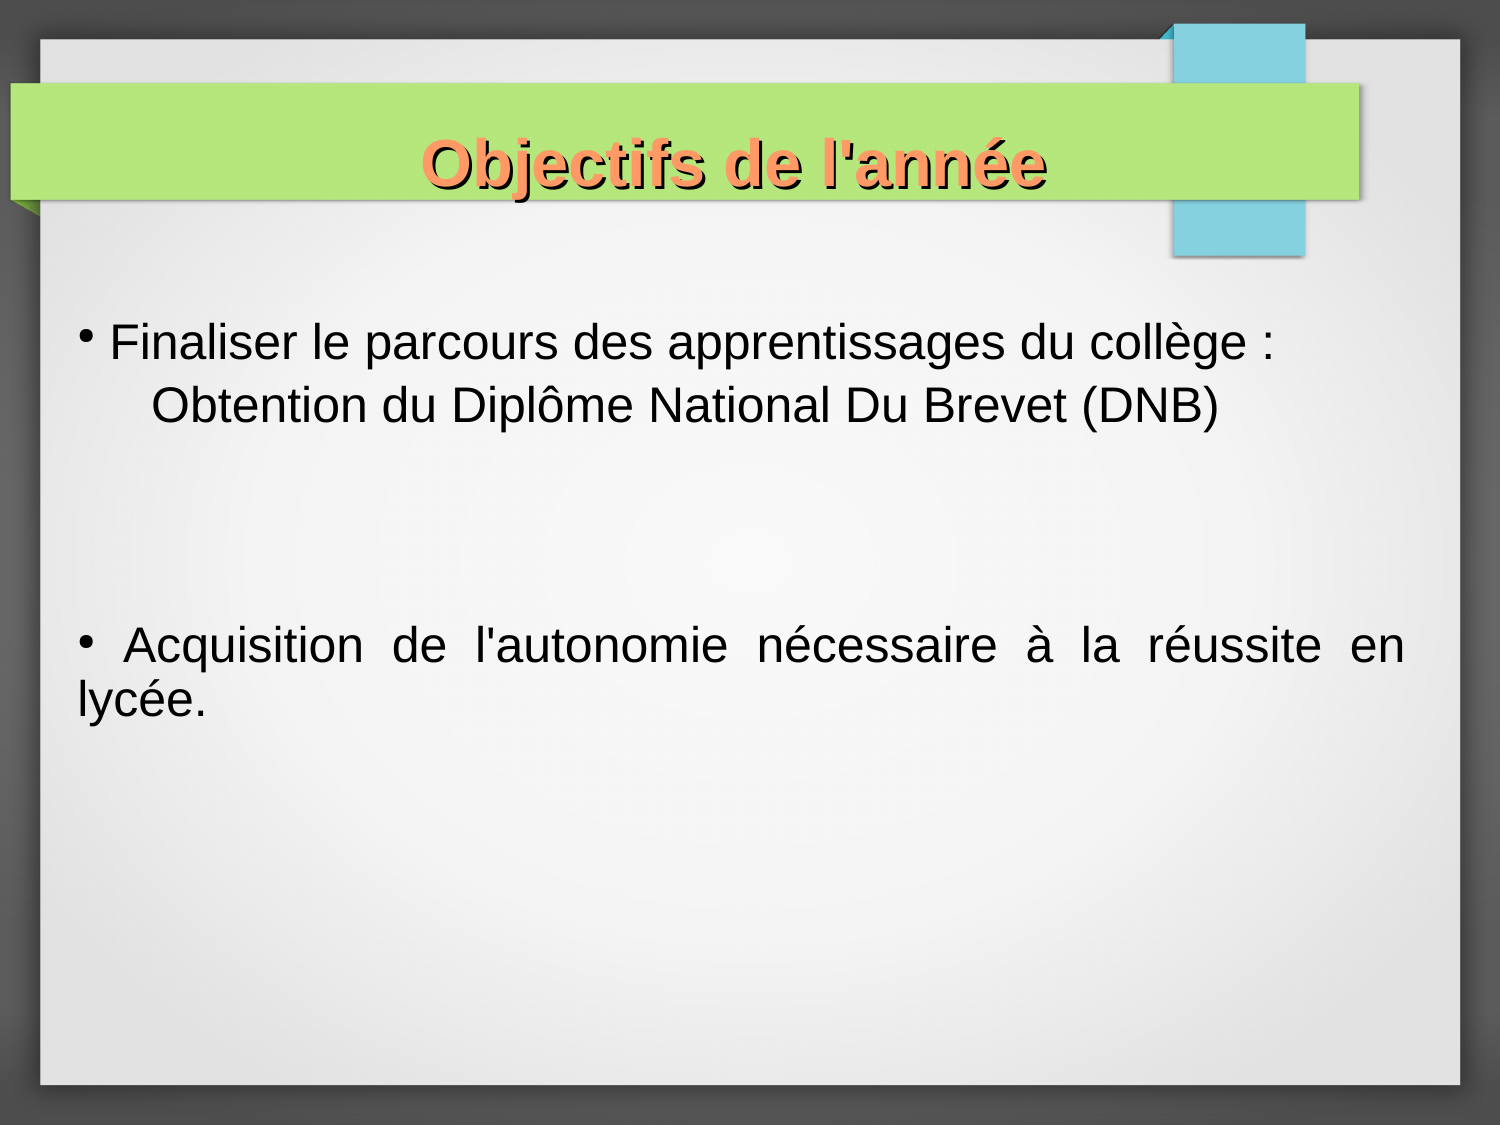

# Objectifs de l'année
 Finaliser le parcours des apprentissages du collège :			Obtention du Diplôme National Du Brevet (DNB)
 Acquisition de l'autonomie nécessaire à la réussite en lycée.